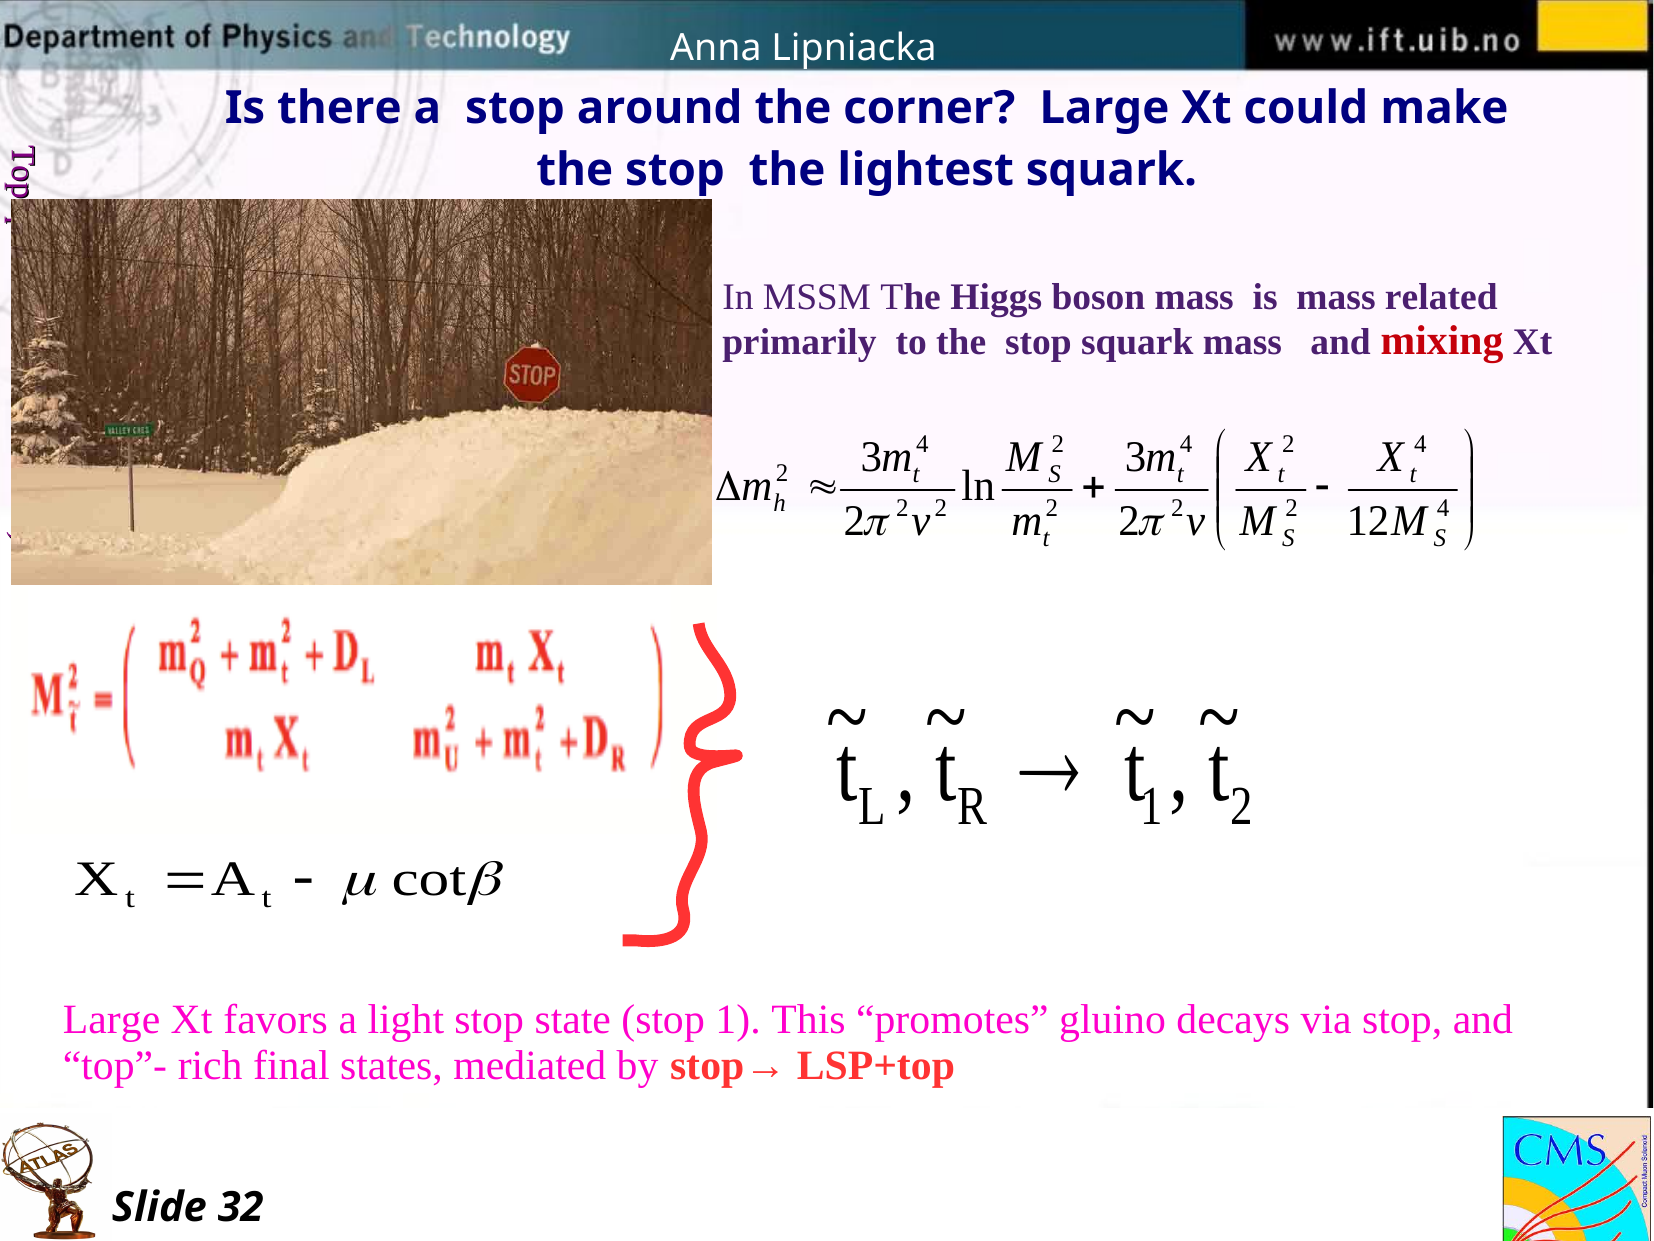

# Is there a stop around the corner? Large Xt could make the stop the lightest squark.
In MSSM The Higgs boson mass is mass related
primarily to the stop squark mass and mixing Xt
Large Xt favors a light stop state (stop 1). This “promotes” gluino decays via stop, and “top”- rich final states, mediated by stop→ LSP+top
Slide 32